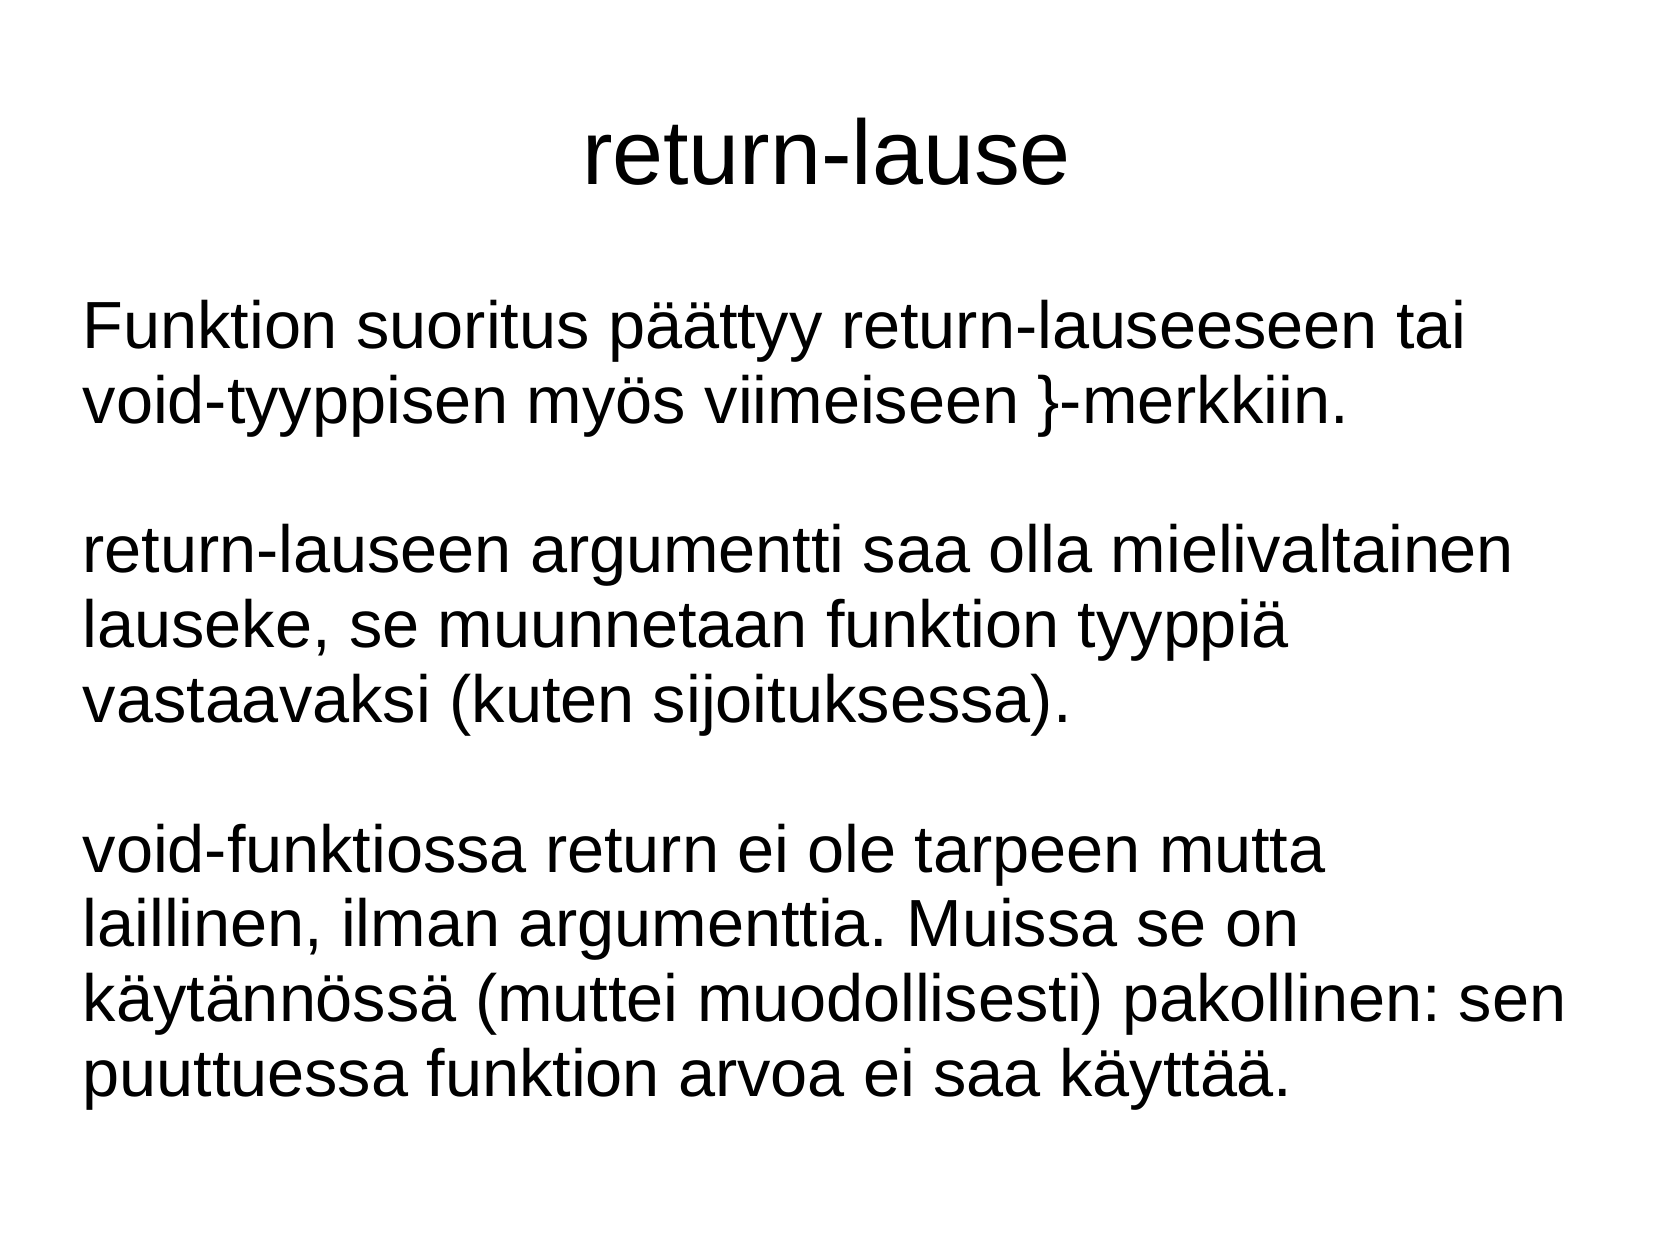

# return-lause
Funktion suoritus päättyy return-lauseeseen tai void-tyyppisen myös viimeiseen }-merkkiin.
return-lauseen argumentti saa olla mielivaltainen lauseke, se muunnetaan funktion tyyppiä vastaavaksi (kuten sijoituksessa).
void-funktiossa return ei ole tarpeen mutta laillinen, ilman argumenttia. Muissa se on käytännössä (muttei muodollisesti) pakollinen: sen puuttuessa funktion arvoa ei saa käyttää.